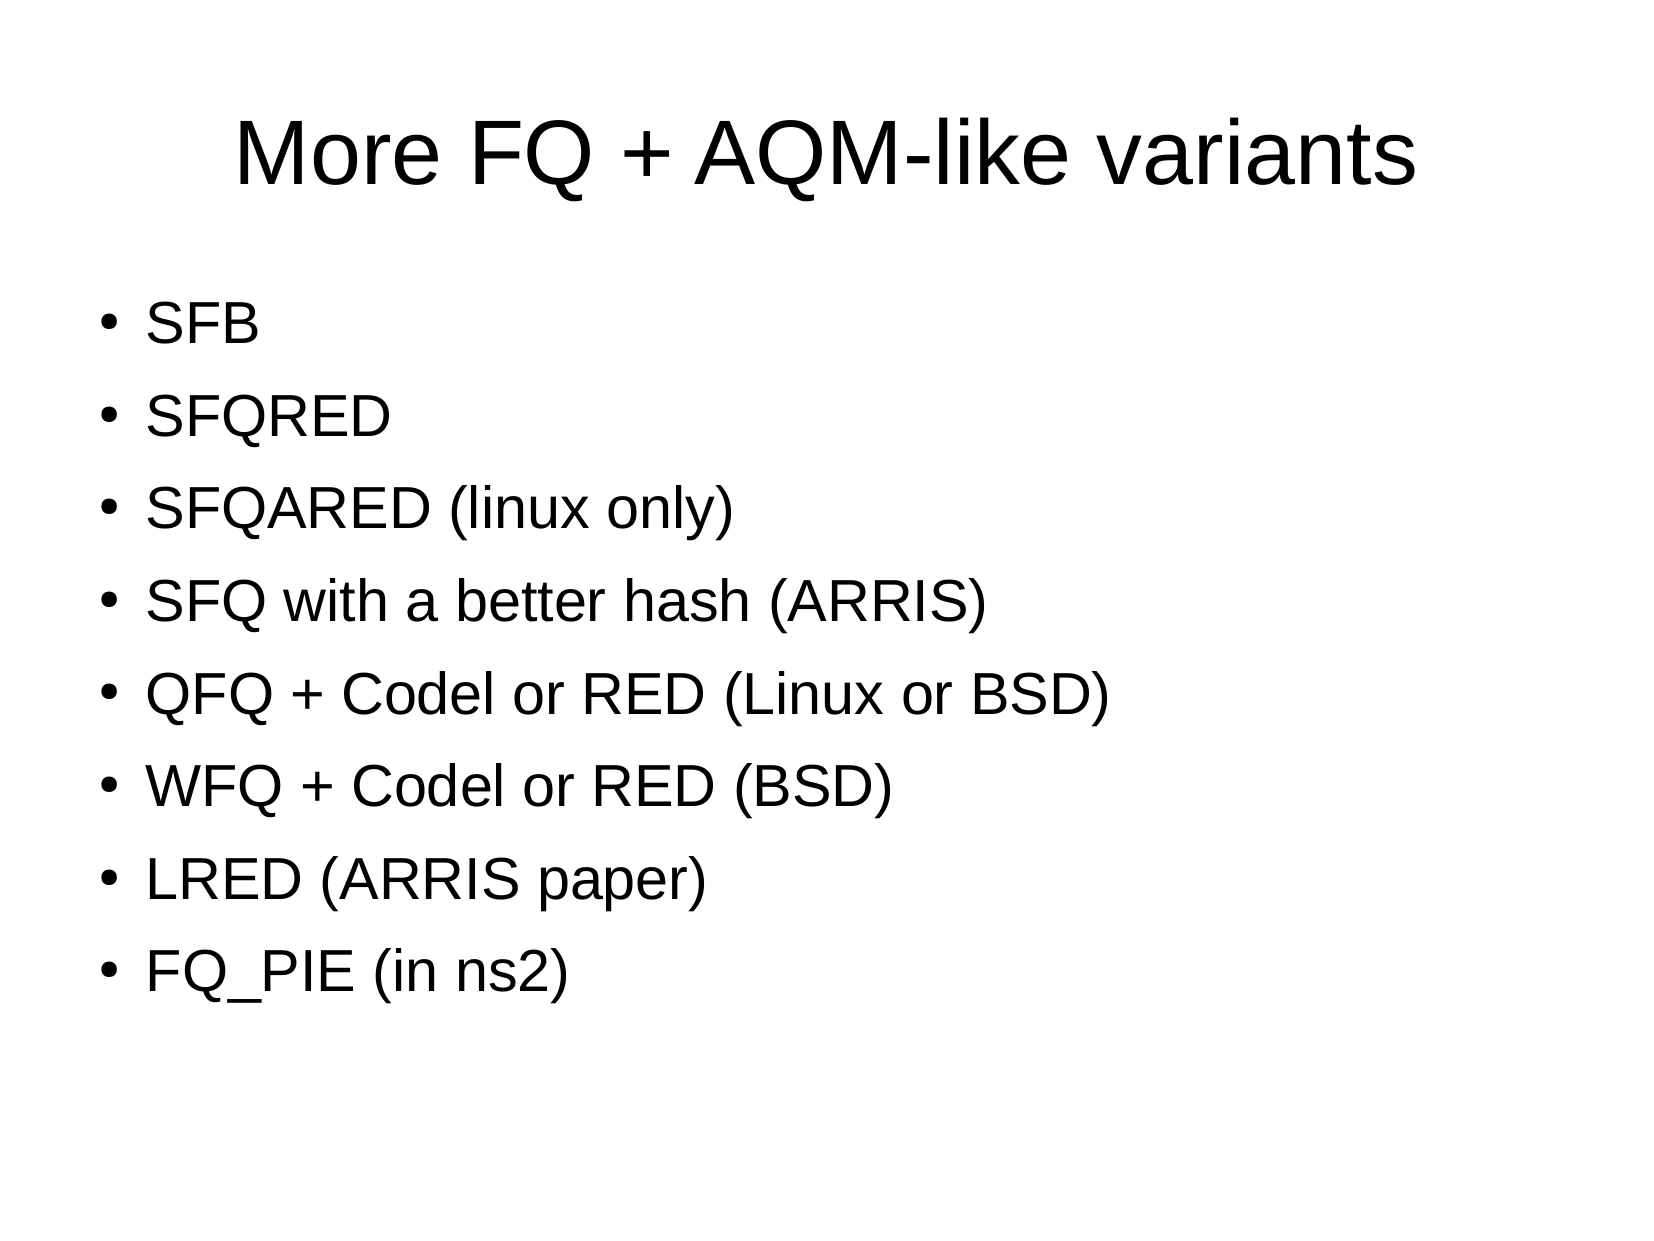

# More FQ + AQM-like variants
SFB
SFQRED
SFQARED (linux only)
SFQ with a better hash (ARRIS)
QFQ + Codel or RED (Linux or BSD)
WFQ + Codel or RED (BSD)
LRED (ARRIS paper)
FQ_PIE (in ns2)